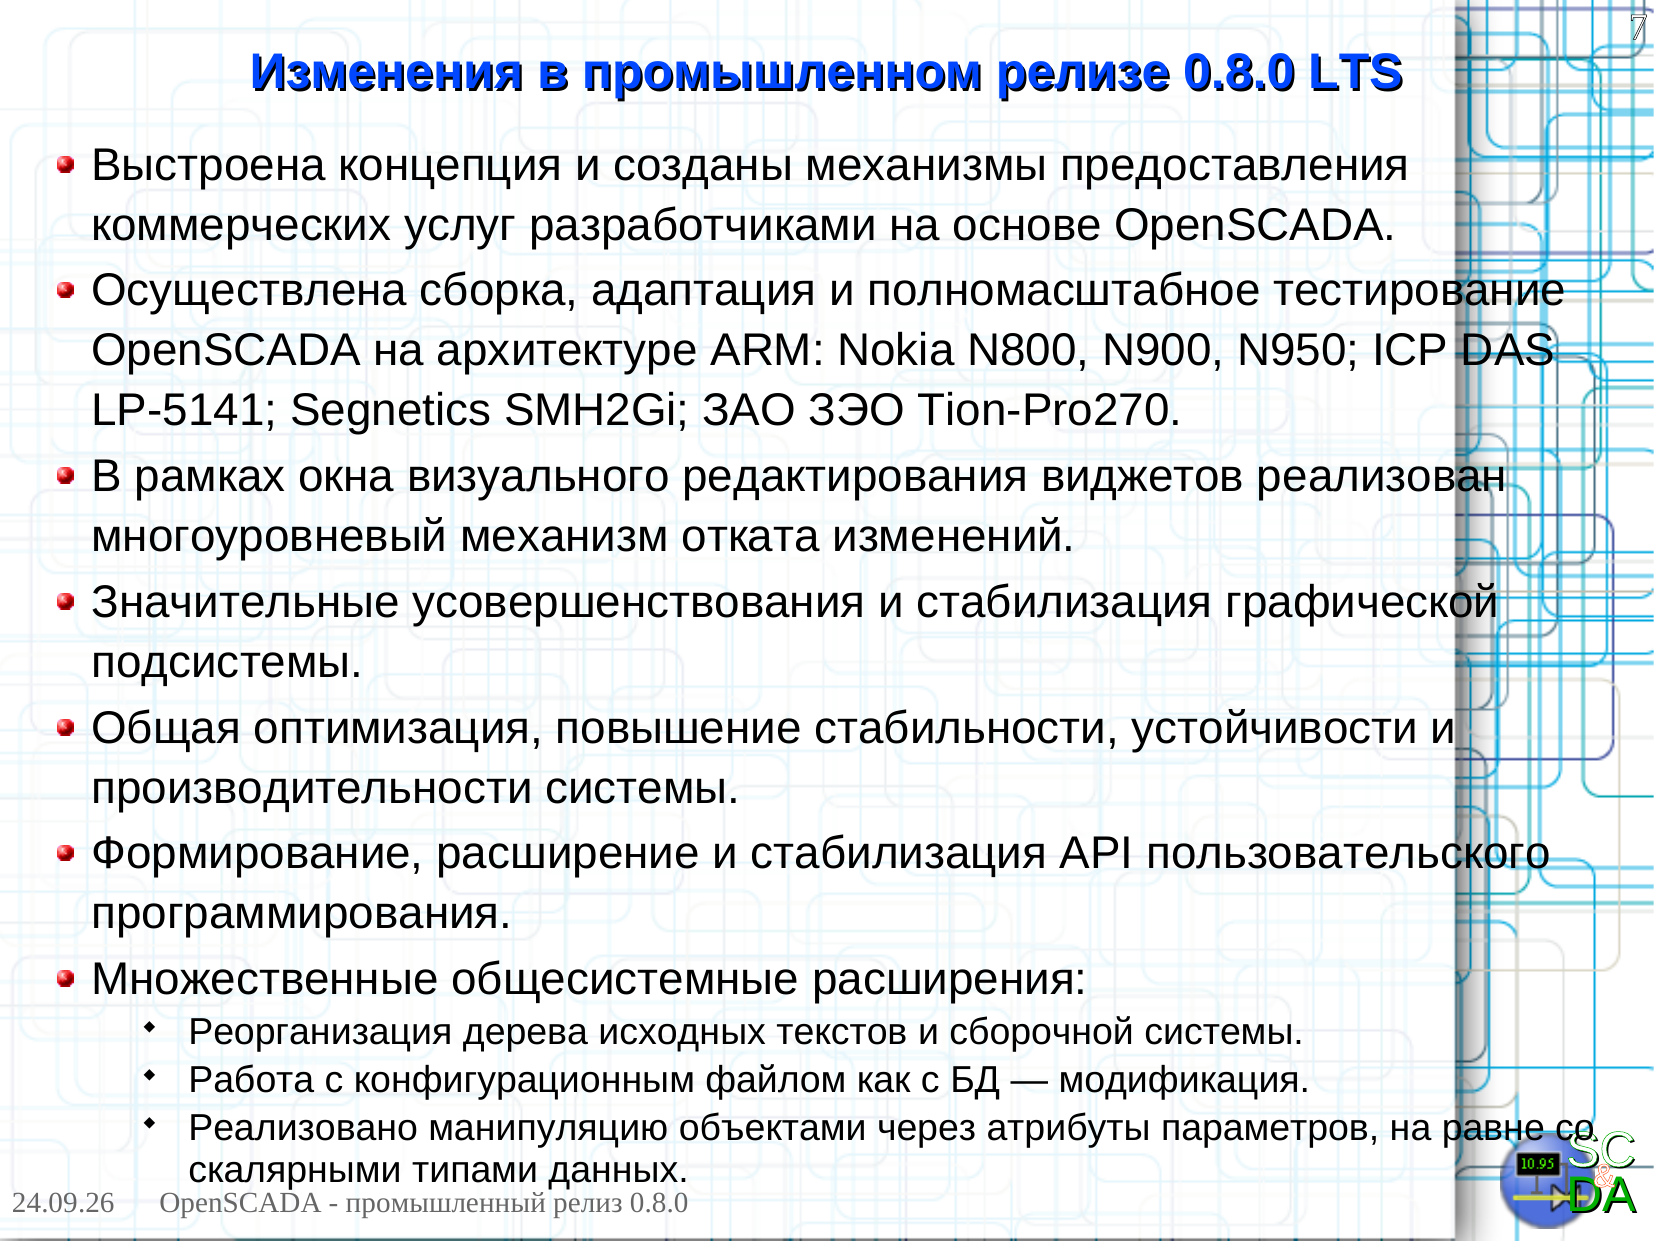

7
# Изменения в промышленном релизе 0.8.0 LTS
Выстроена концепция и созданы механизмы предоставления коммерческих услуг разработчиками на основе OpenSCADA.
Осуществлена сборка, адаптация и полномасштабное тестирование OpenSCADA на архитектуре ARM: Nokia N800, N900, N950; ICP DAS LP-5141; Segnetics SMH2Gi; ЗАО ЗЭО Tion-Pro270.
В рамках окна визуального редактирования виджетов реализован многоуровневый механизм отката изменений.
Значительные усовершенствования и стабилизация графической подсистемы.
Общая оптимизация, повышение стабильности, устойчивости и производительности системы.
Формирование, расширение и стабилизация API пользовательского программирования.
Множественные общесистемные расширения:
Реорганизация дерева исходных текстов и сборочной системы.
Работа с конфигурационным файлом как с БД — модификация.
Реализовано манипуляцию объектами через атрибуты параметров, на равне со скалярными типами данных.
OpenSCADA - промышленный релиз 0.8.0